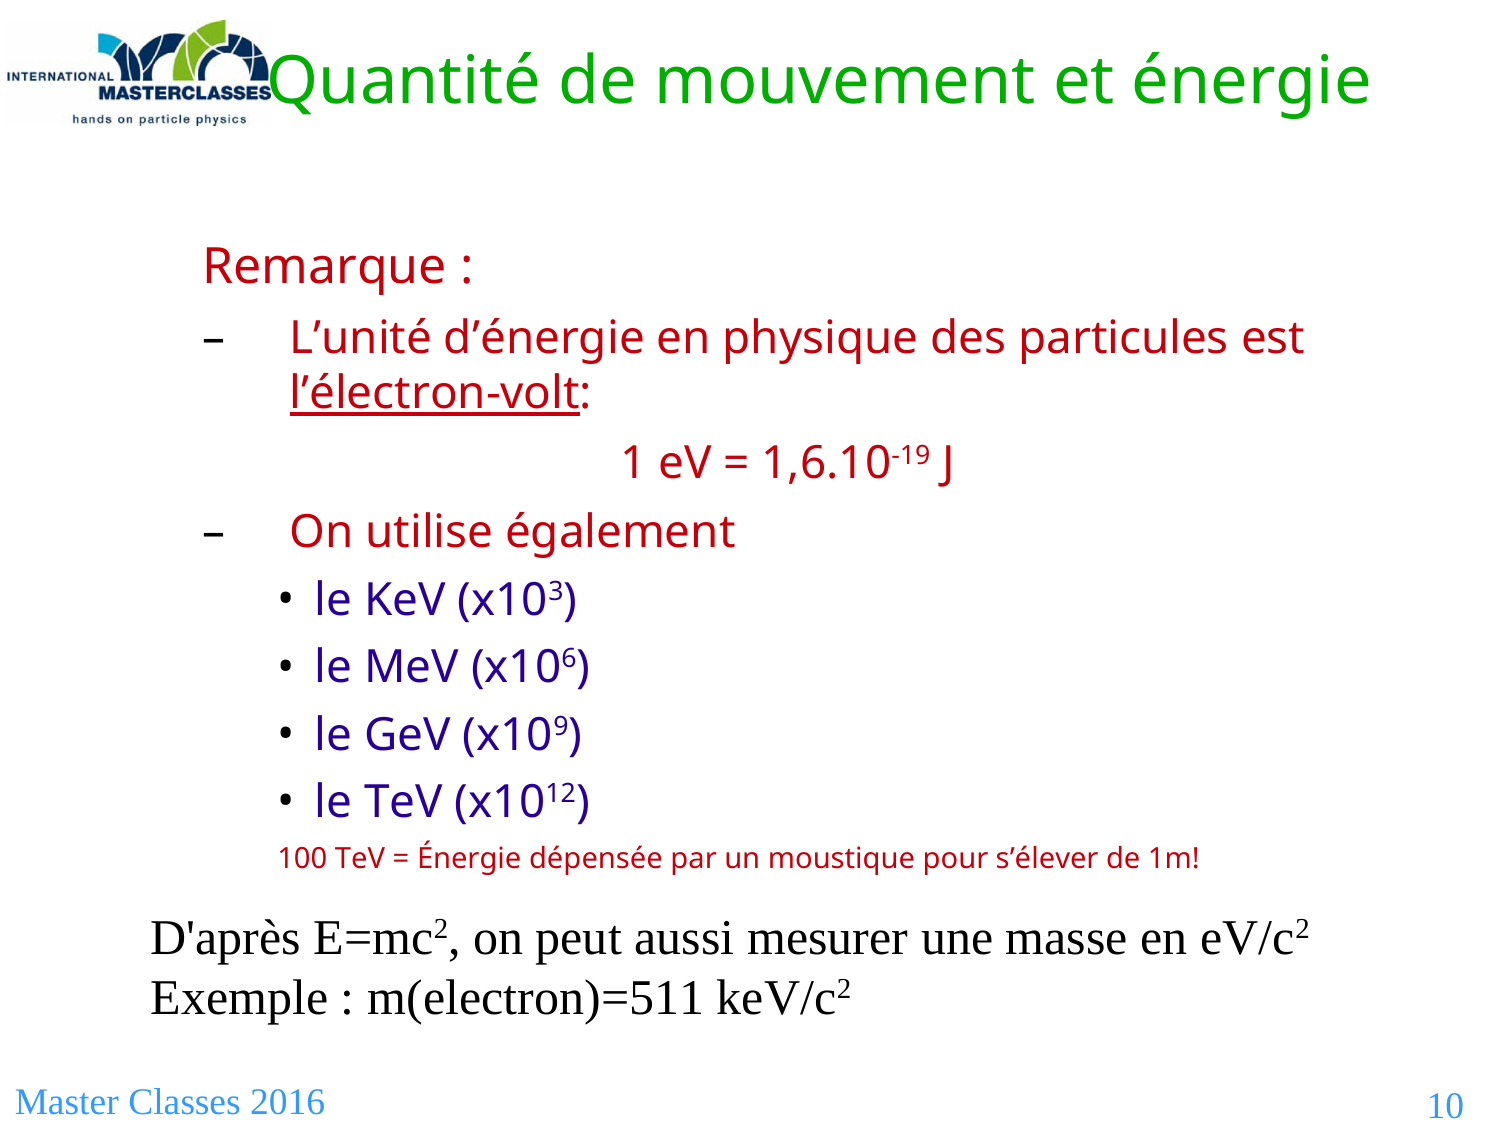

# Quantité de mouvement et énergie
Remarque :
L’unité d’énergie en physique des particules est l’électron-volt:
1 eV = 1,6.10-19 J
On utilise également
le KeV (x103)
le MeV (x106)
le GeV (x109)
le TeV (x1012)
100 TeV = Énergie dépensée par un moustique pour s’élever de 1m!
D'après E=mc2, on peut aussi mesurer une masse en eV/c2
Exemple : m(electron)=511 keV/c2
Master Classes 2016
10